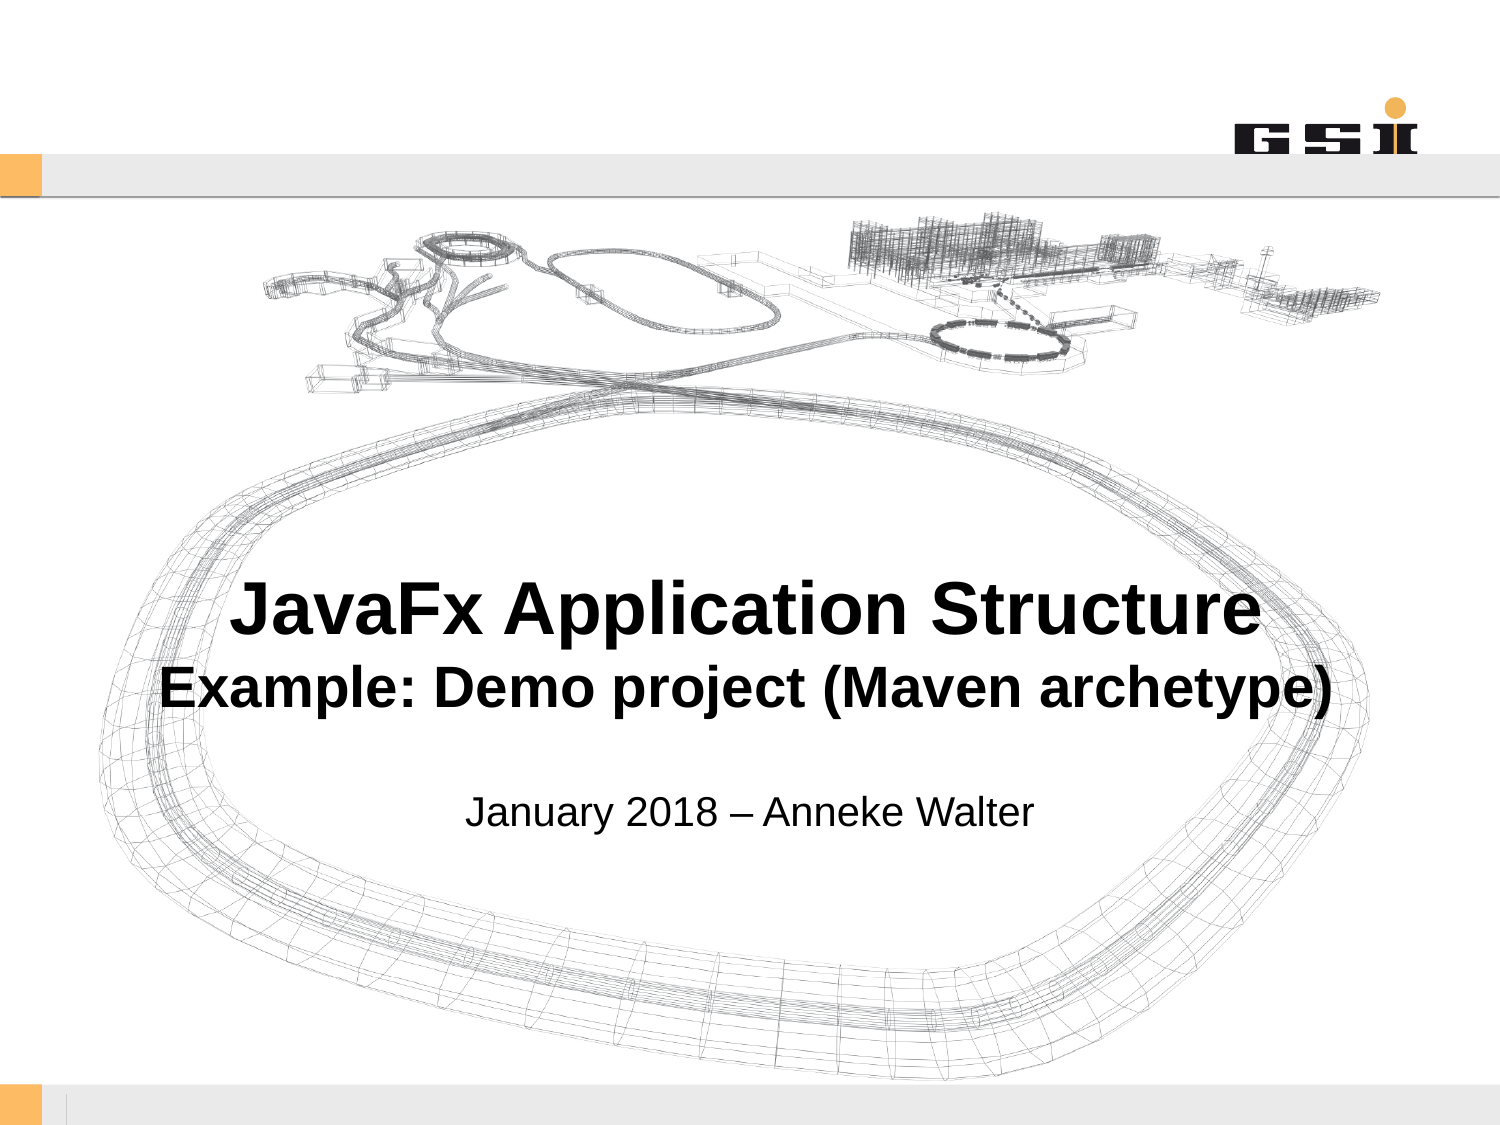

# JavaFx Application Structure Example: Demo project (Maven archetype)
January 2018 – Anneke Walter